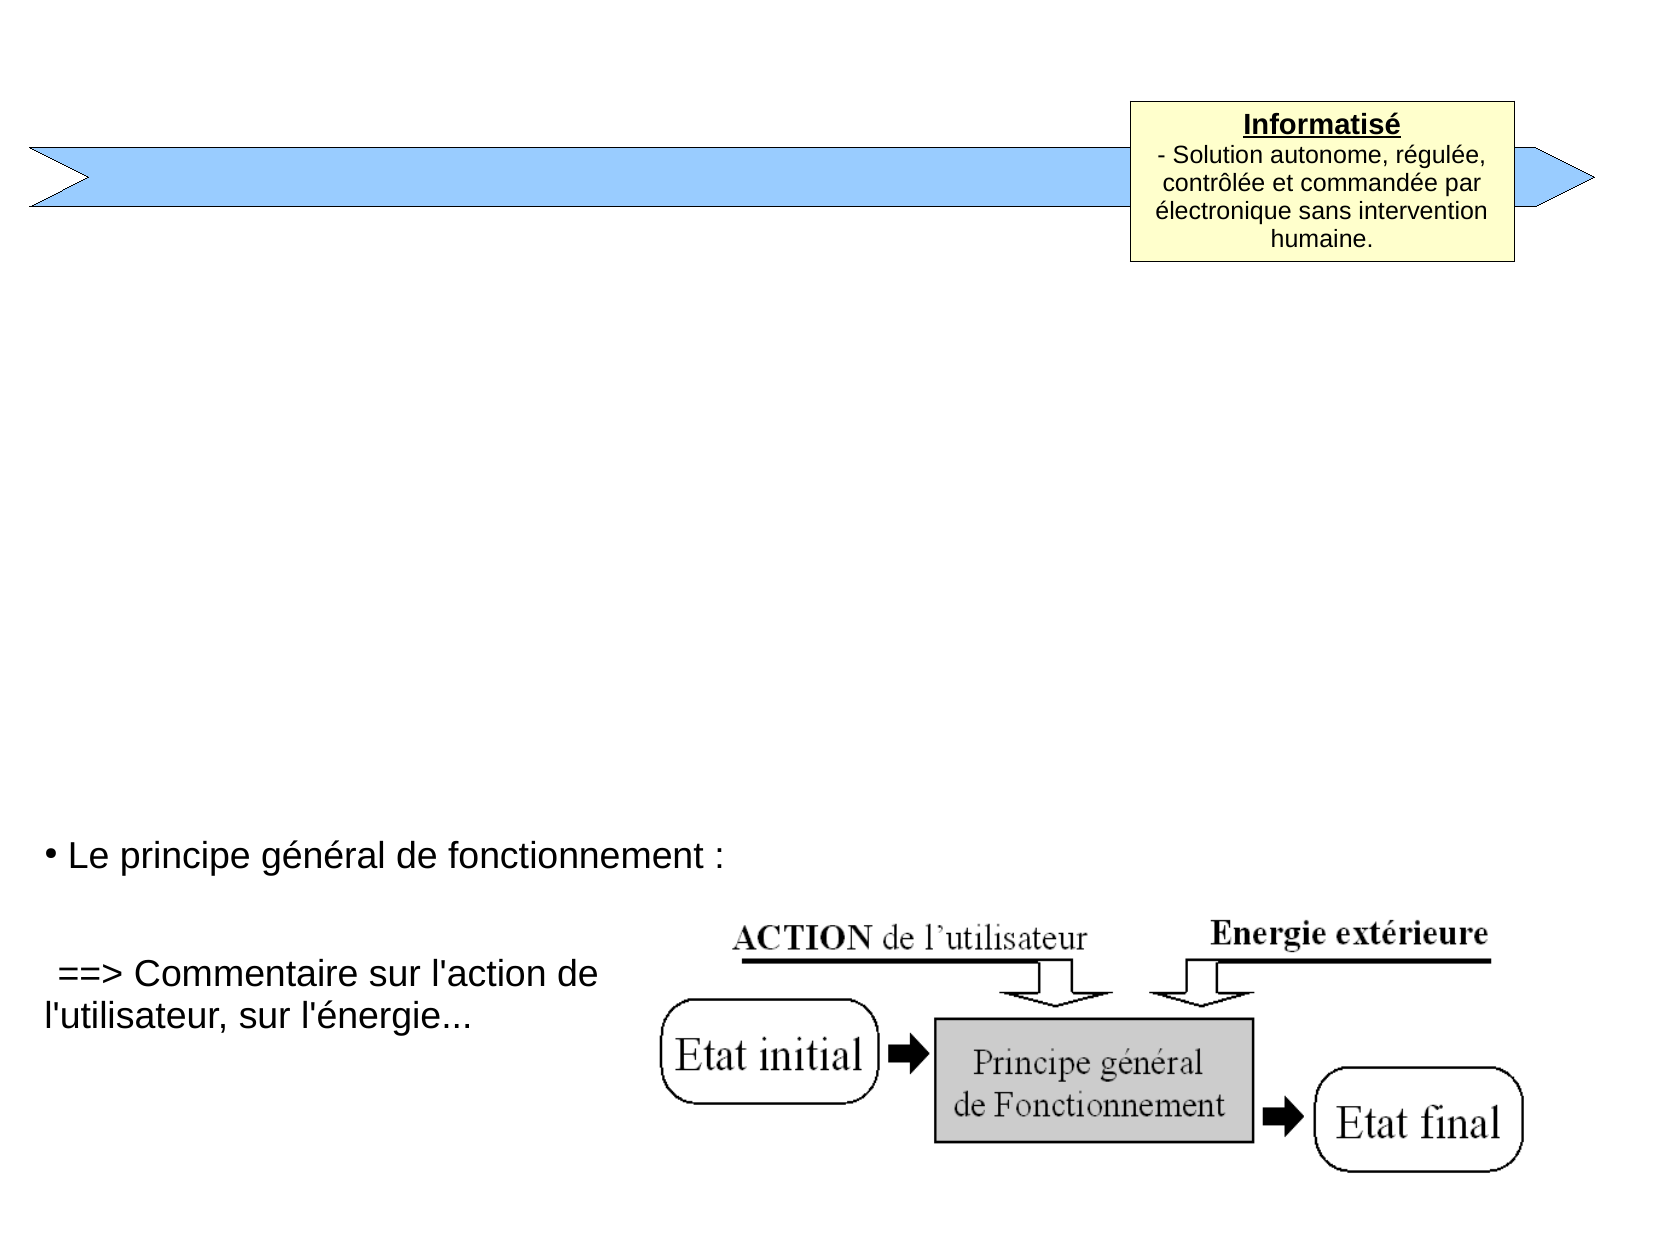

| Informatisé - Solution autonome, régulée, contrôlée et commandée par électronique sans intervention humaine. |
| --- |
 Le principe général de fonctionnement :
==> Commentaire sur l'action de l'utilisateur, sur l'énergie...